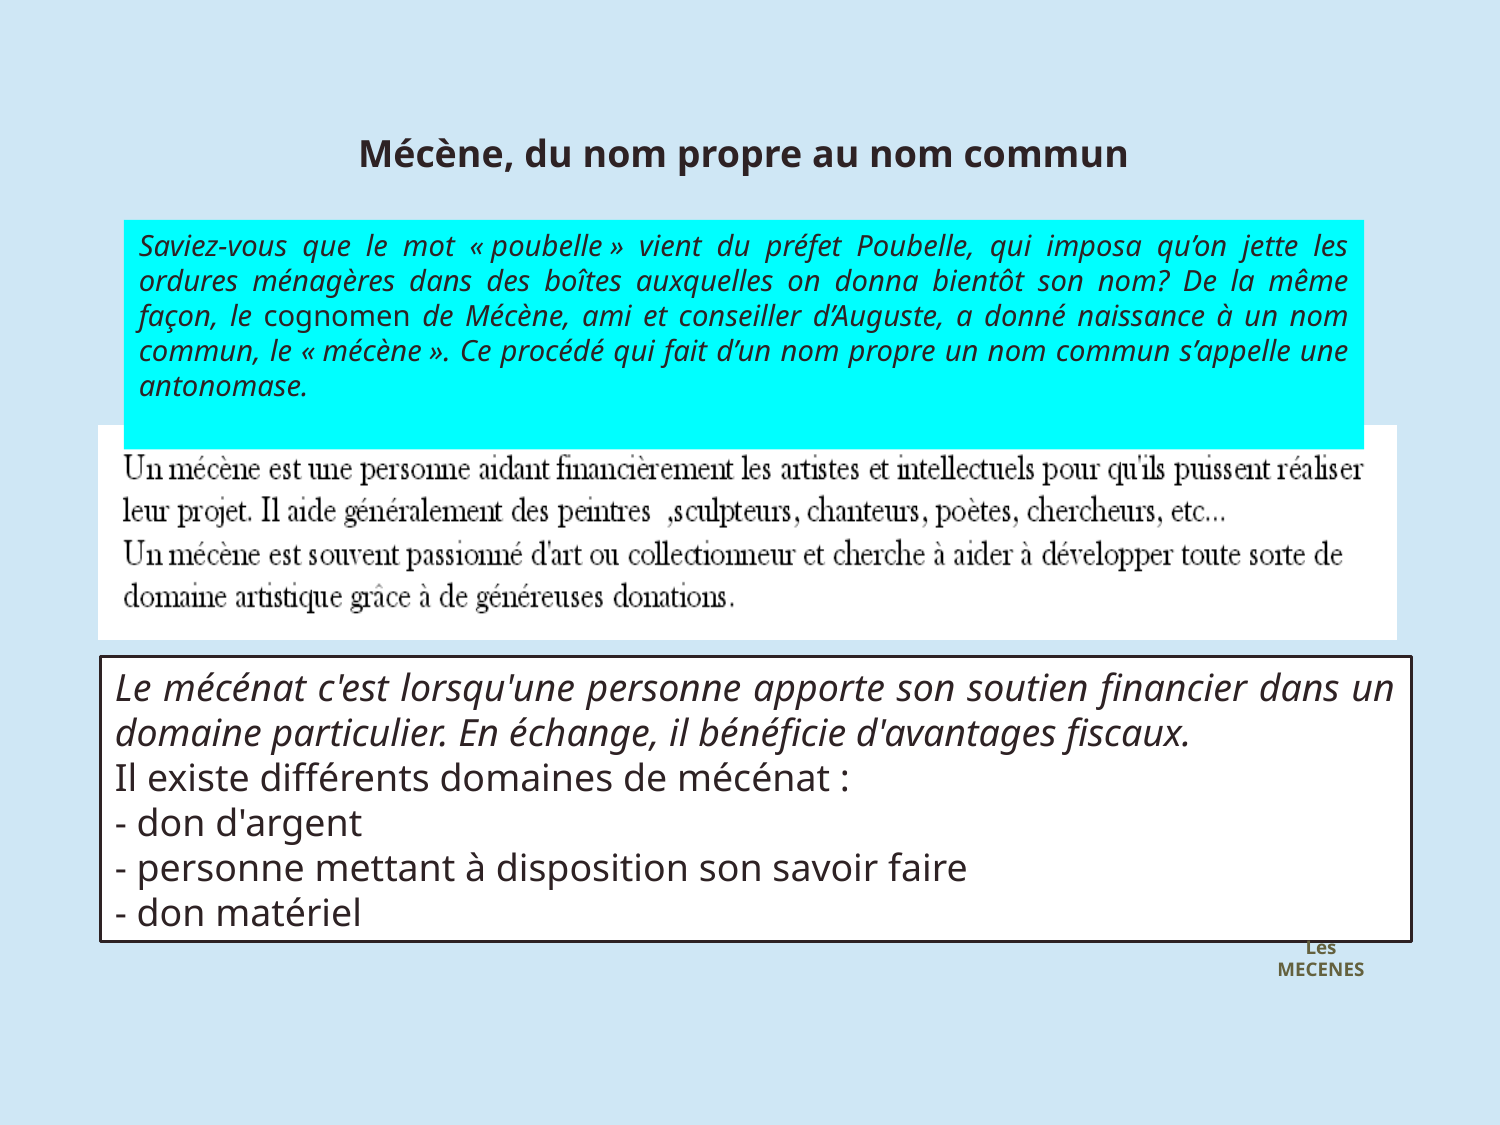

Mécène, du nom propre au nom commun
Saviez-vous que le mot « poubelle » vient du préfet Poubelle, qui imposa qu’on jette les ordures ménagères dans des boîtes auxquelles on donna bientôt son nom? De la même façon, le cognomen de Mécène, ami et conseiller d’Auguste, a donné naissance à un nom commun, le « mécène ». Ce procédé qui fait d’un nom propre un nom commun s’appelle une antonomase.
Le mécénat c'est lorsqu'une personne apporte son soutien financier dans un domaine particulier. En échange, il bénéficie d'avantages fiscaux.
Il existe différents domaines de mécénat :
- don d'argent
- personne mettant à disposition son savoir faire
- don matériel
Les MECENES